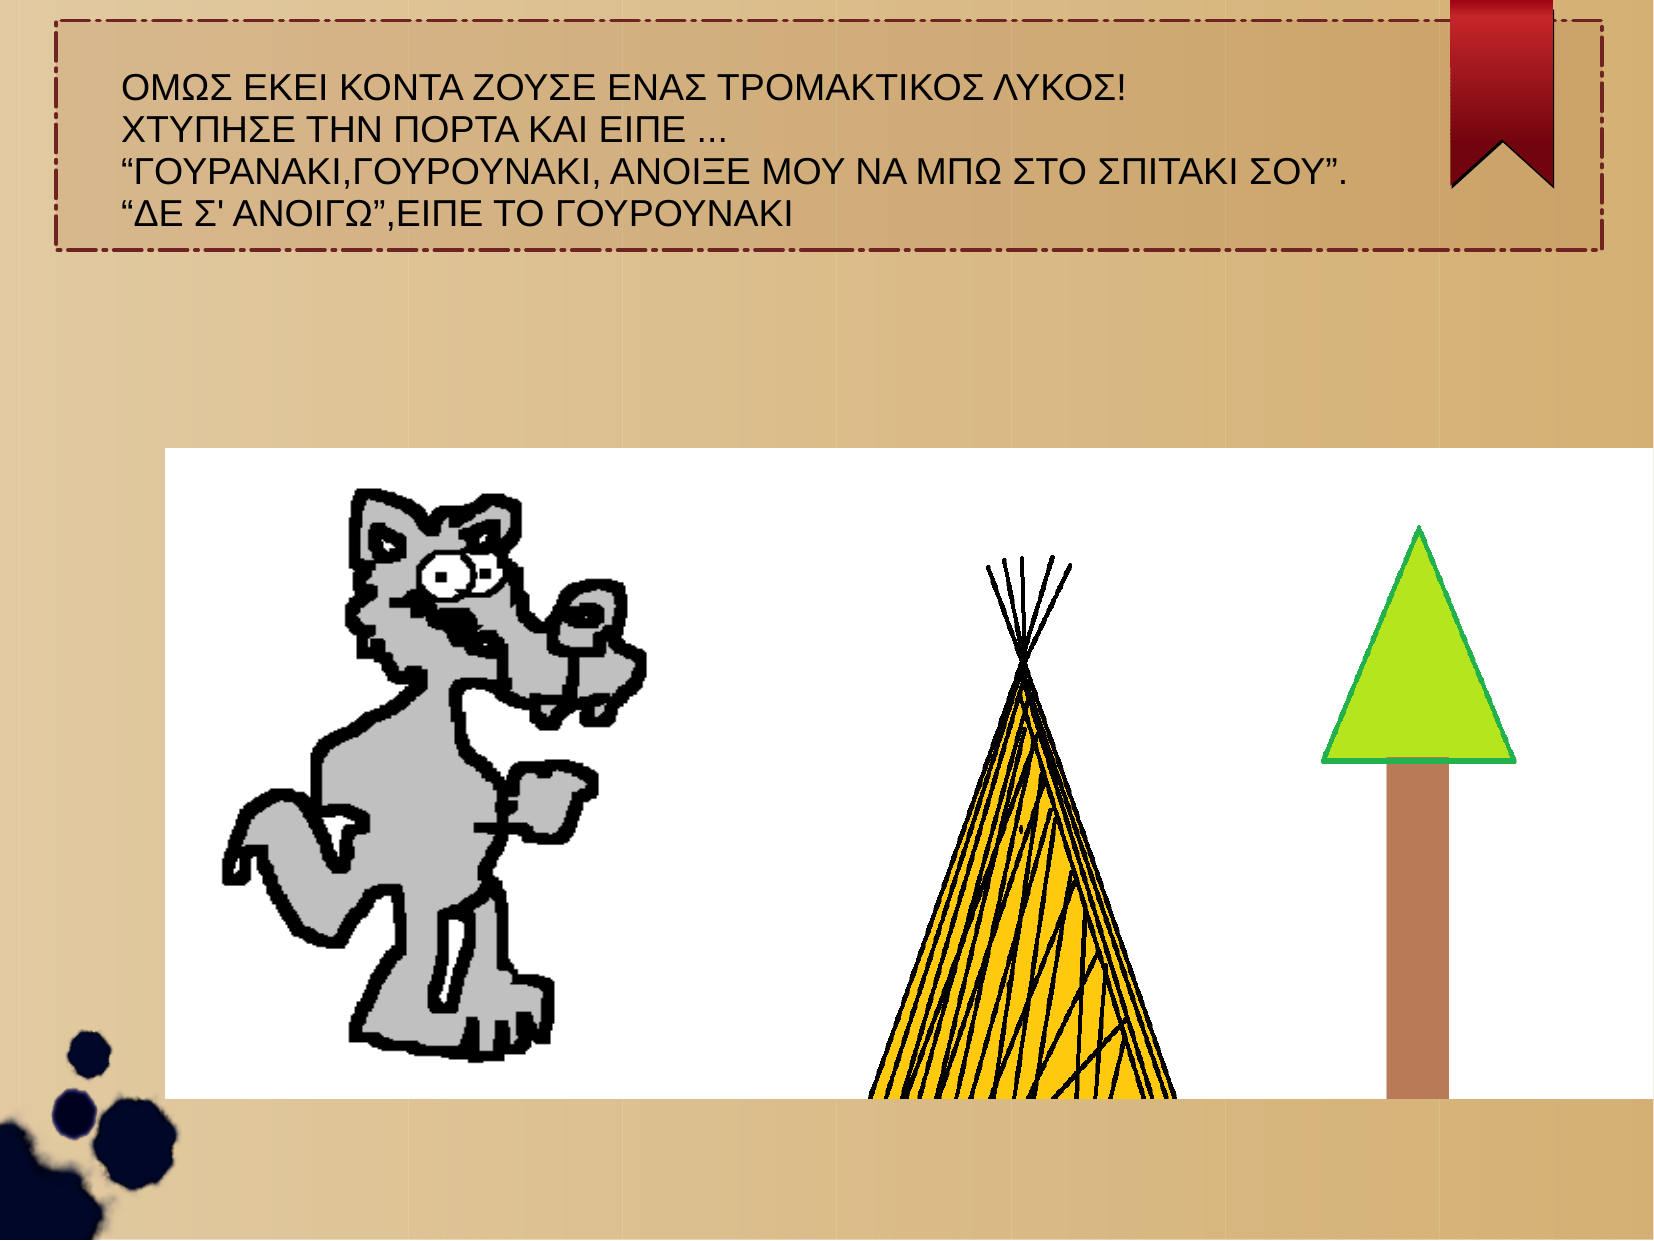

ΟΜΩΣ ΕΚΕΙ ΚΟΝΤΑ ΖΟΥΣΕ ΕΝΑΣ ΤΡΟΜΑΚΤΙΚΟΣ ΛΥΚΟΣ!
ΧΤΥΠΗΣΕ ΤΗΝ ΠΟΡΤΑ ΚΑΙ ΕΙΠΕ ...
“ΓΟΥΡΑΝΑΚΙ,ΓΟΥΡΟΥΝΑΚΙ, ΑΝΟΙΞΕ ΜΟΥ ΝΑ ΜΠΩ ΣΤΟ ΣΠΙΤΑΚΙ ΣΟΥ”.
“ΔΕ Σ' ΑΝΟΙΓΩ”,ΕΙΠΕ ΤΟ ΓΟΥΡΟΥΝΑΚΙ